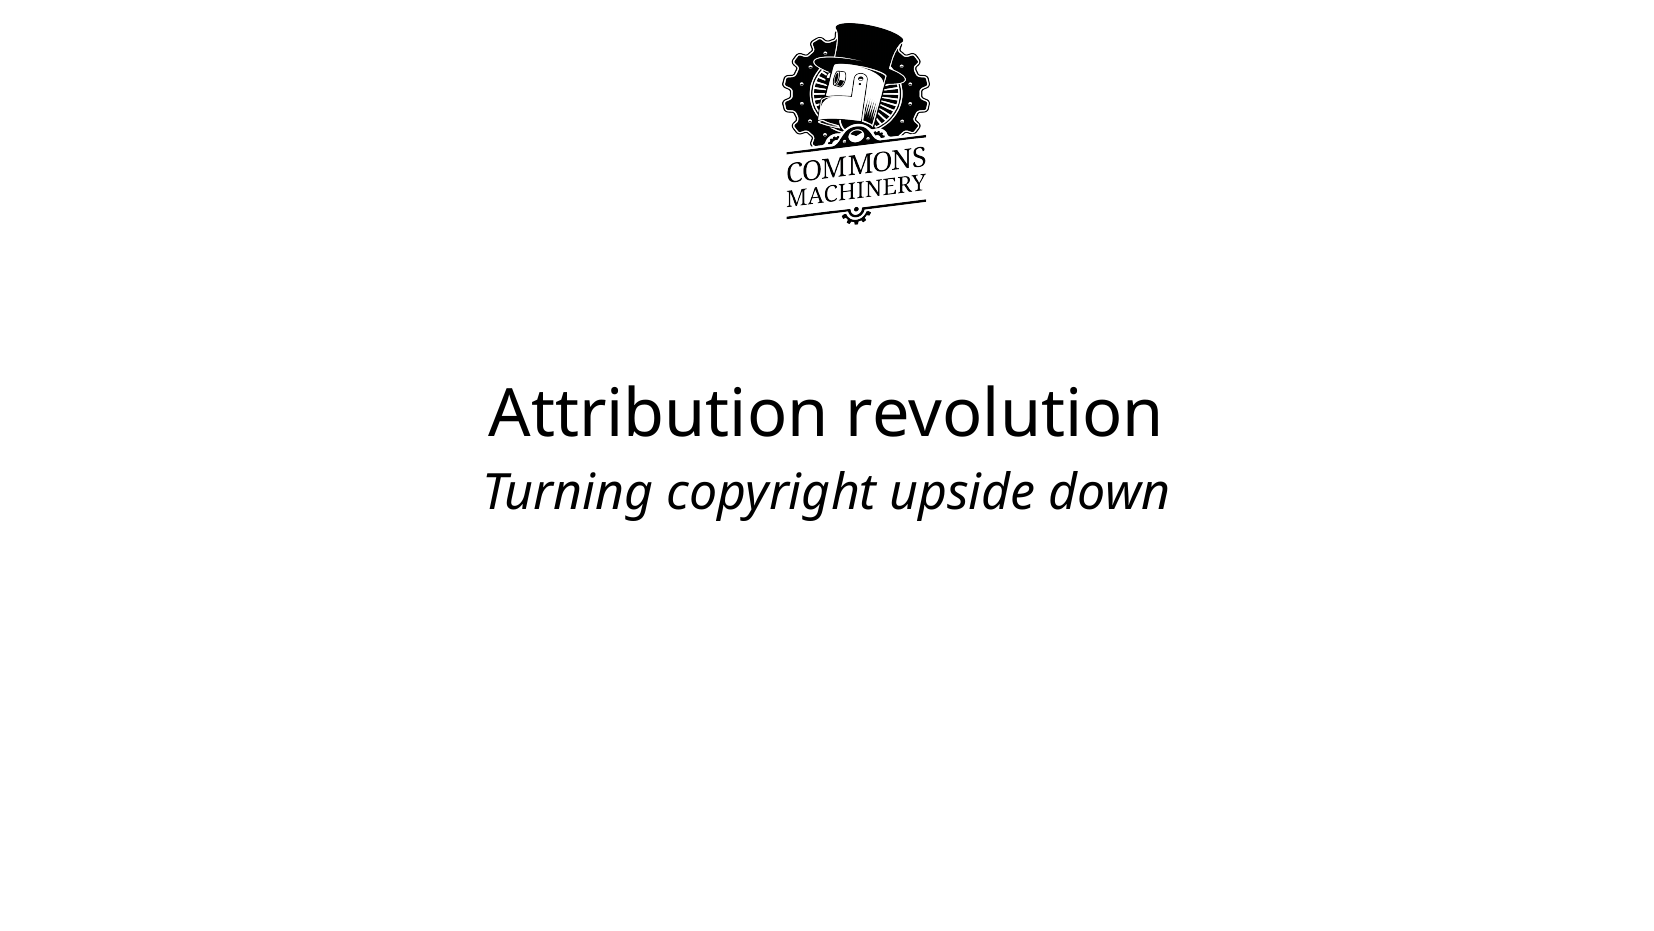

#
Attribution revolution
Turning copyright upside down